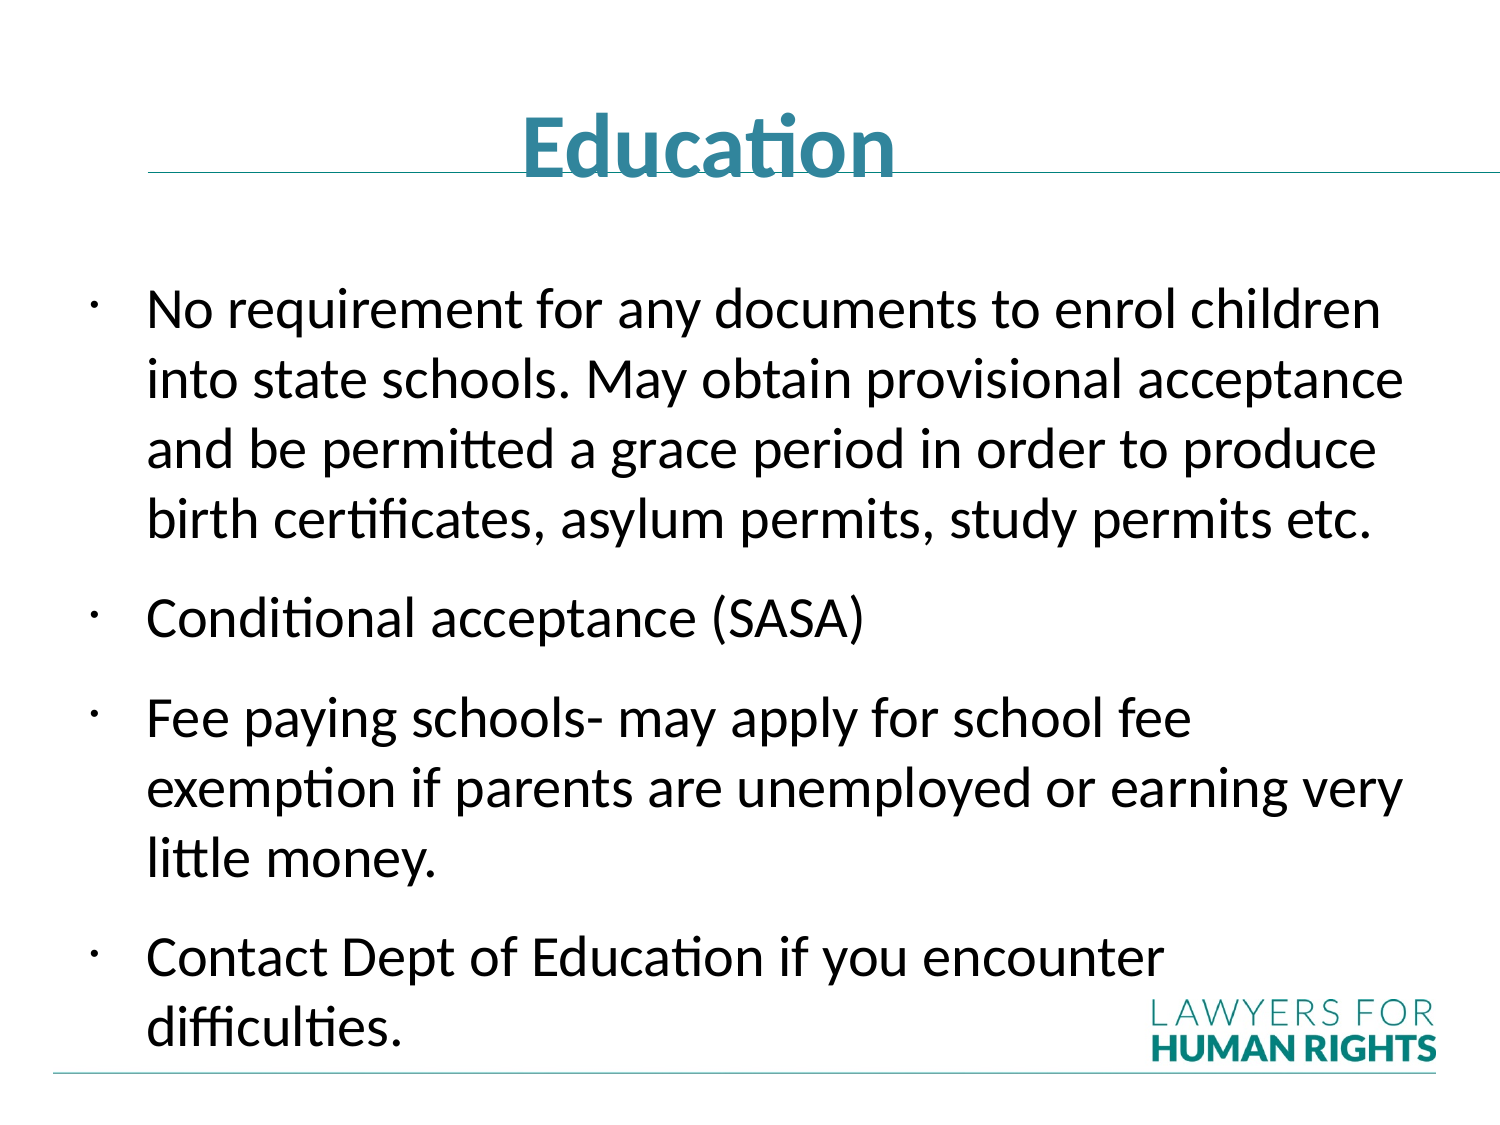

# Education
No requirement for any documents to enrol children into state schools. May obtain provisional acceptance and be permitted a grace period in order to produce birth certificates, asylum permits, study permits etc.
Conditional acceptance (SASA)
Fee paying schools- may apply for school fee exemption if parents are unemployed or earning very little money.
Contact Dept of Education if you encounter difficulties.